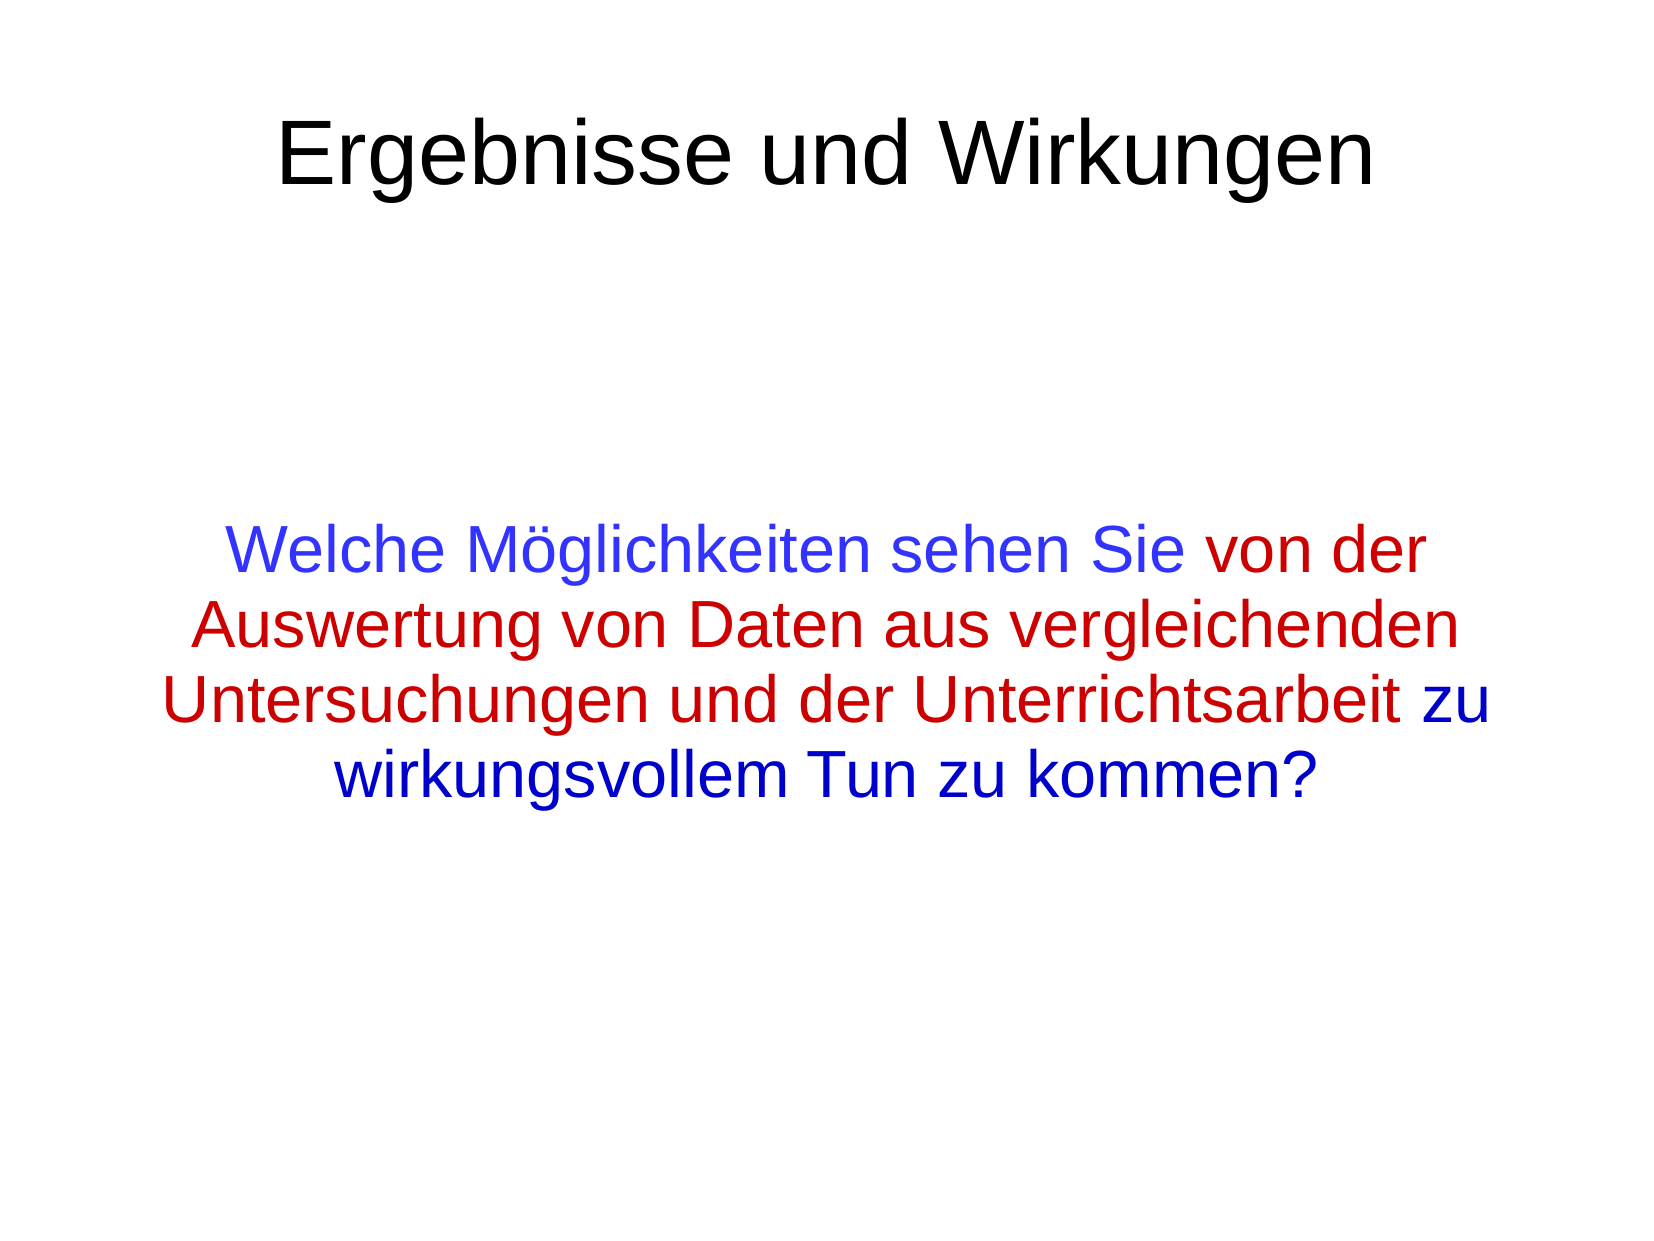

# Ergebnisse und Wirkungen
Welche Möglichkeiten sehen Sie von der Auswertung von Daten aus vergleichenden Untersuchungen und der Unterrichtsarbeit zu wirkungsvollem Tun zu kommen?